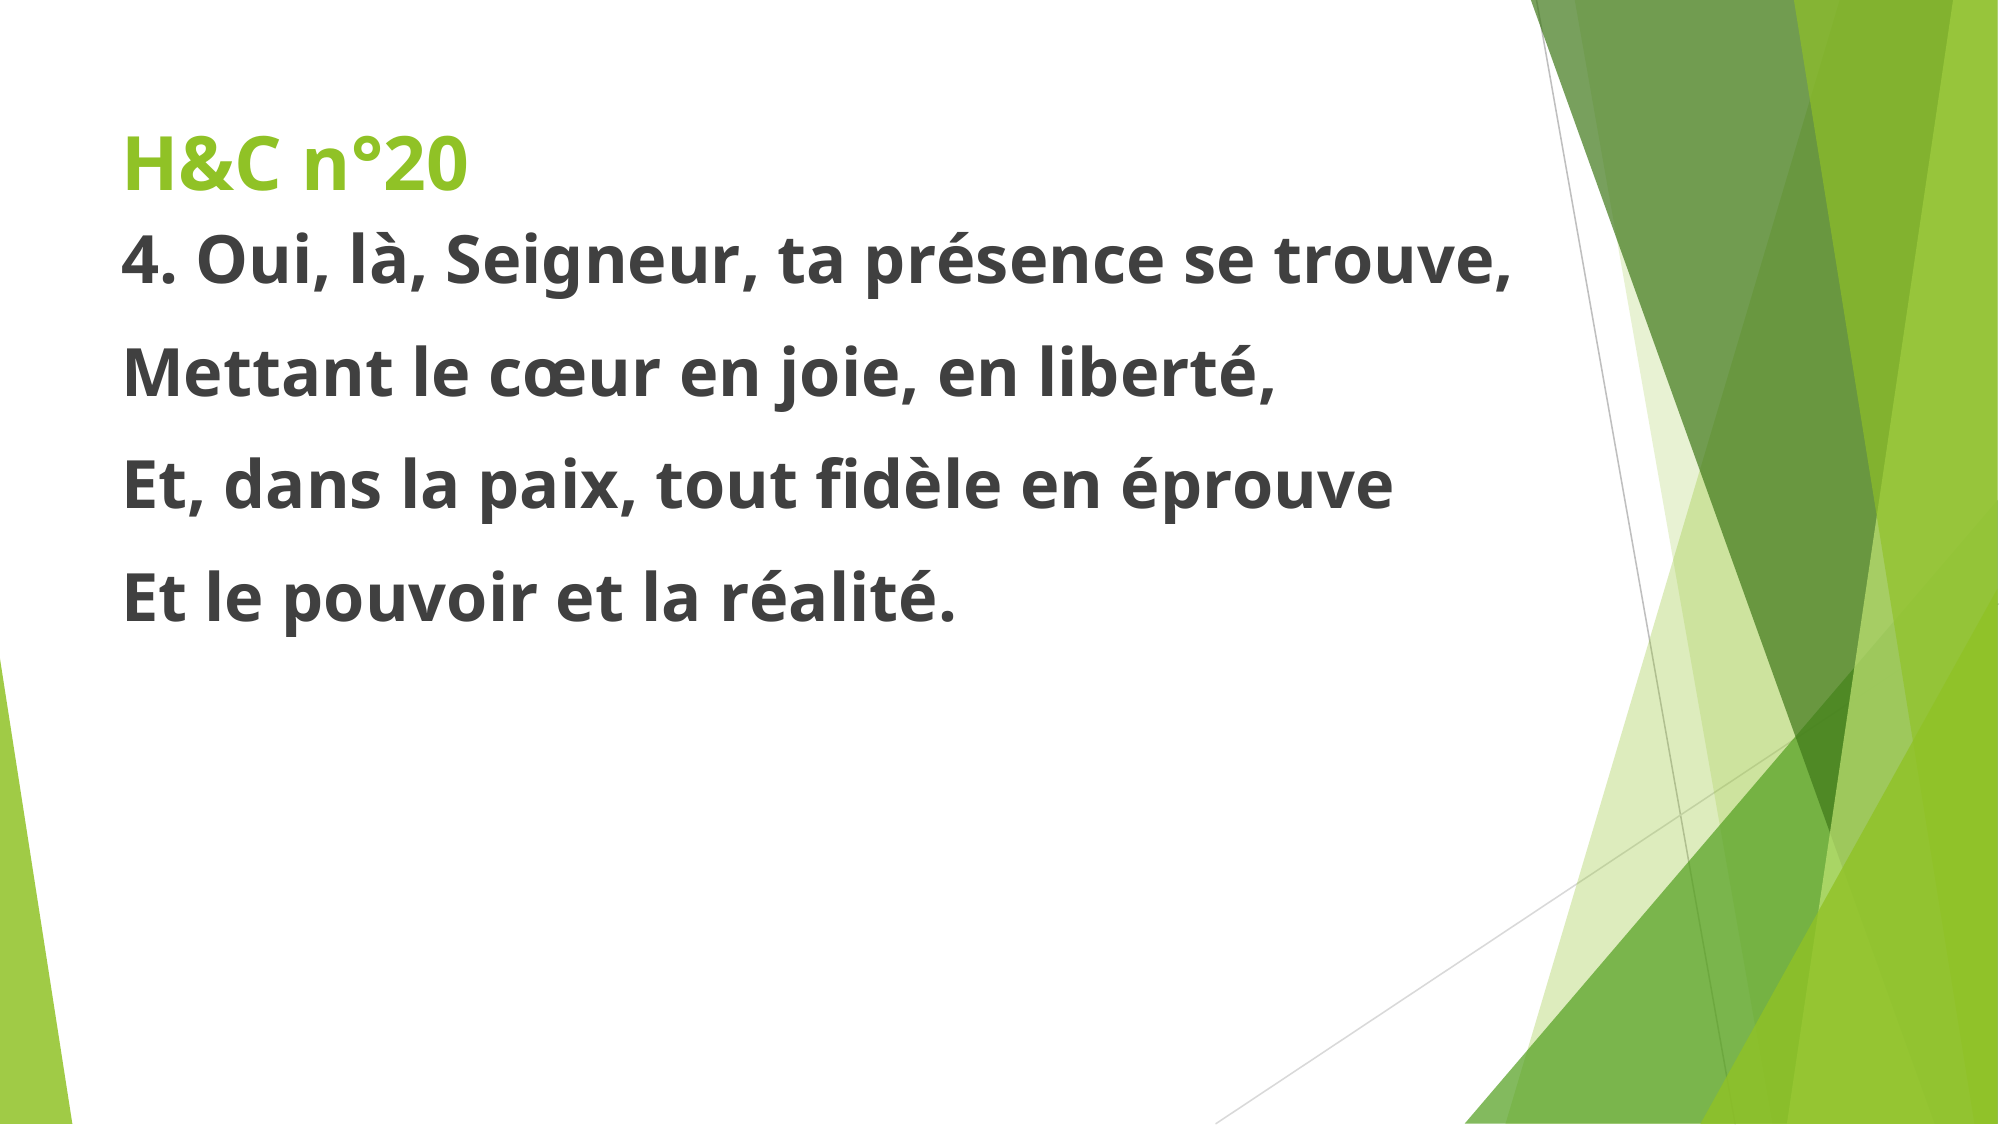

H&C n°20
4. Oui, là, Seigneur, ta présence se trouve,
Mettant le cœur en joie, en liberté,
Et, dans la paix, tout fidèle en éprouve
Et le pouvoir et la réalité.